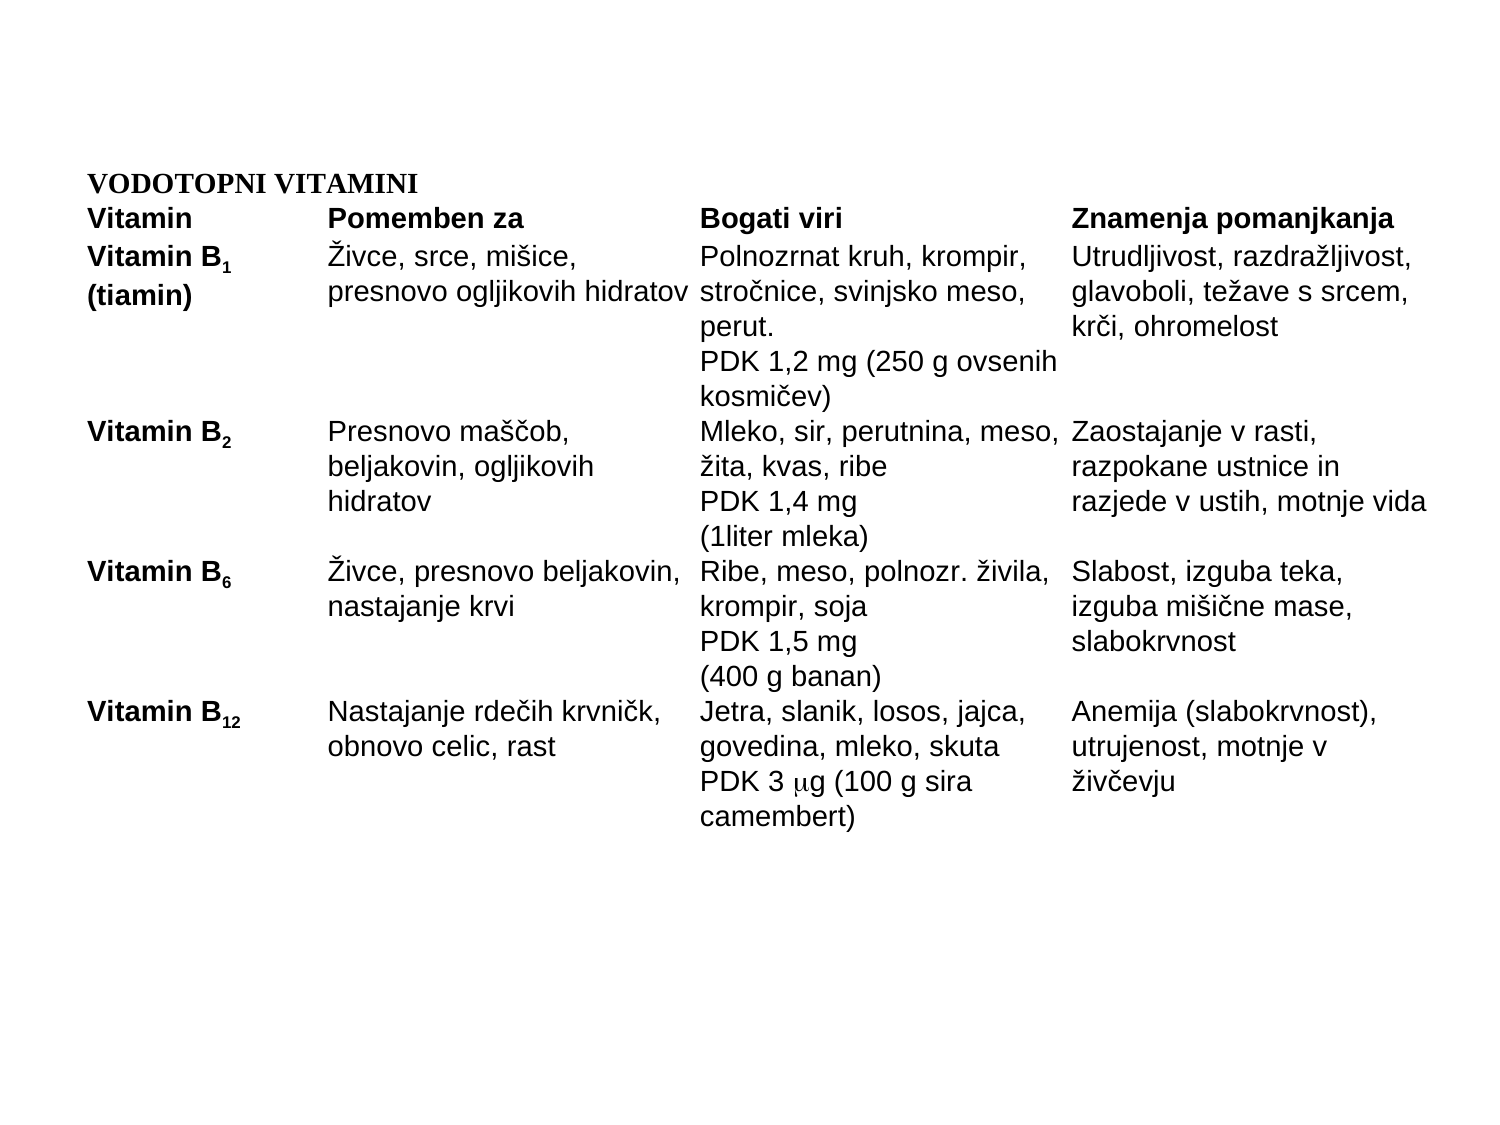

| VODOTOPNI VITAMINI | | | |
| --- | --- | --- | --- |
| Vitamin | Pomemben za | Bogati viri | Znamenja pomanjkanja |
| Vitamin B1 (tiamin) | Živce, srce, mišice, presnovo ogljikovih hidratov | Polnozrnat kruh, krompir, stročnice, svinjsko meso, perut. PDK 1,2 mg (250 g ovsenih kosmičev) | Utrudljivost, razdražljivost, glavoboli, težave s srcem, krči, ohromelost |
| Vitamin B2 | Presnovo maščob, beljakovin, ogljikovih hidratov | Mleko, sir, perutnina, meso, žita, kvas, ribe PDK 1,4 mg (1liter mleka) | Zaostajanje v rasti, razpokane ustnice in razjede v ustih, motnje vida |
| Vitamin B6 | Živce, presnovo beljakovin, nastajanje krvi | Ribe, meso, polnozr. živila, krompir, soja PDK 1,5 mg (400 g banan) | Slabost, izguba teka, izguba mišične mase, slabokrvnost |
| Vitamin B12 | Nastajanje rdečih krvničk, obnovo celic, rast | Jetra, slanik, losos, jajca, govedina, mleko, skuta PDK 3 g (100 g sira camembert) | Anemija (slabokrvnost), utrujenost, motnje v živčevju |